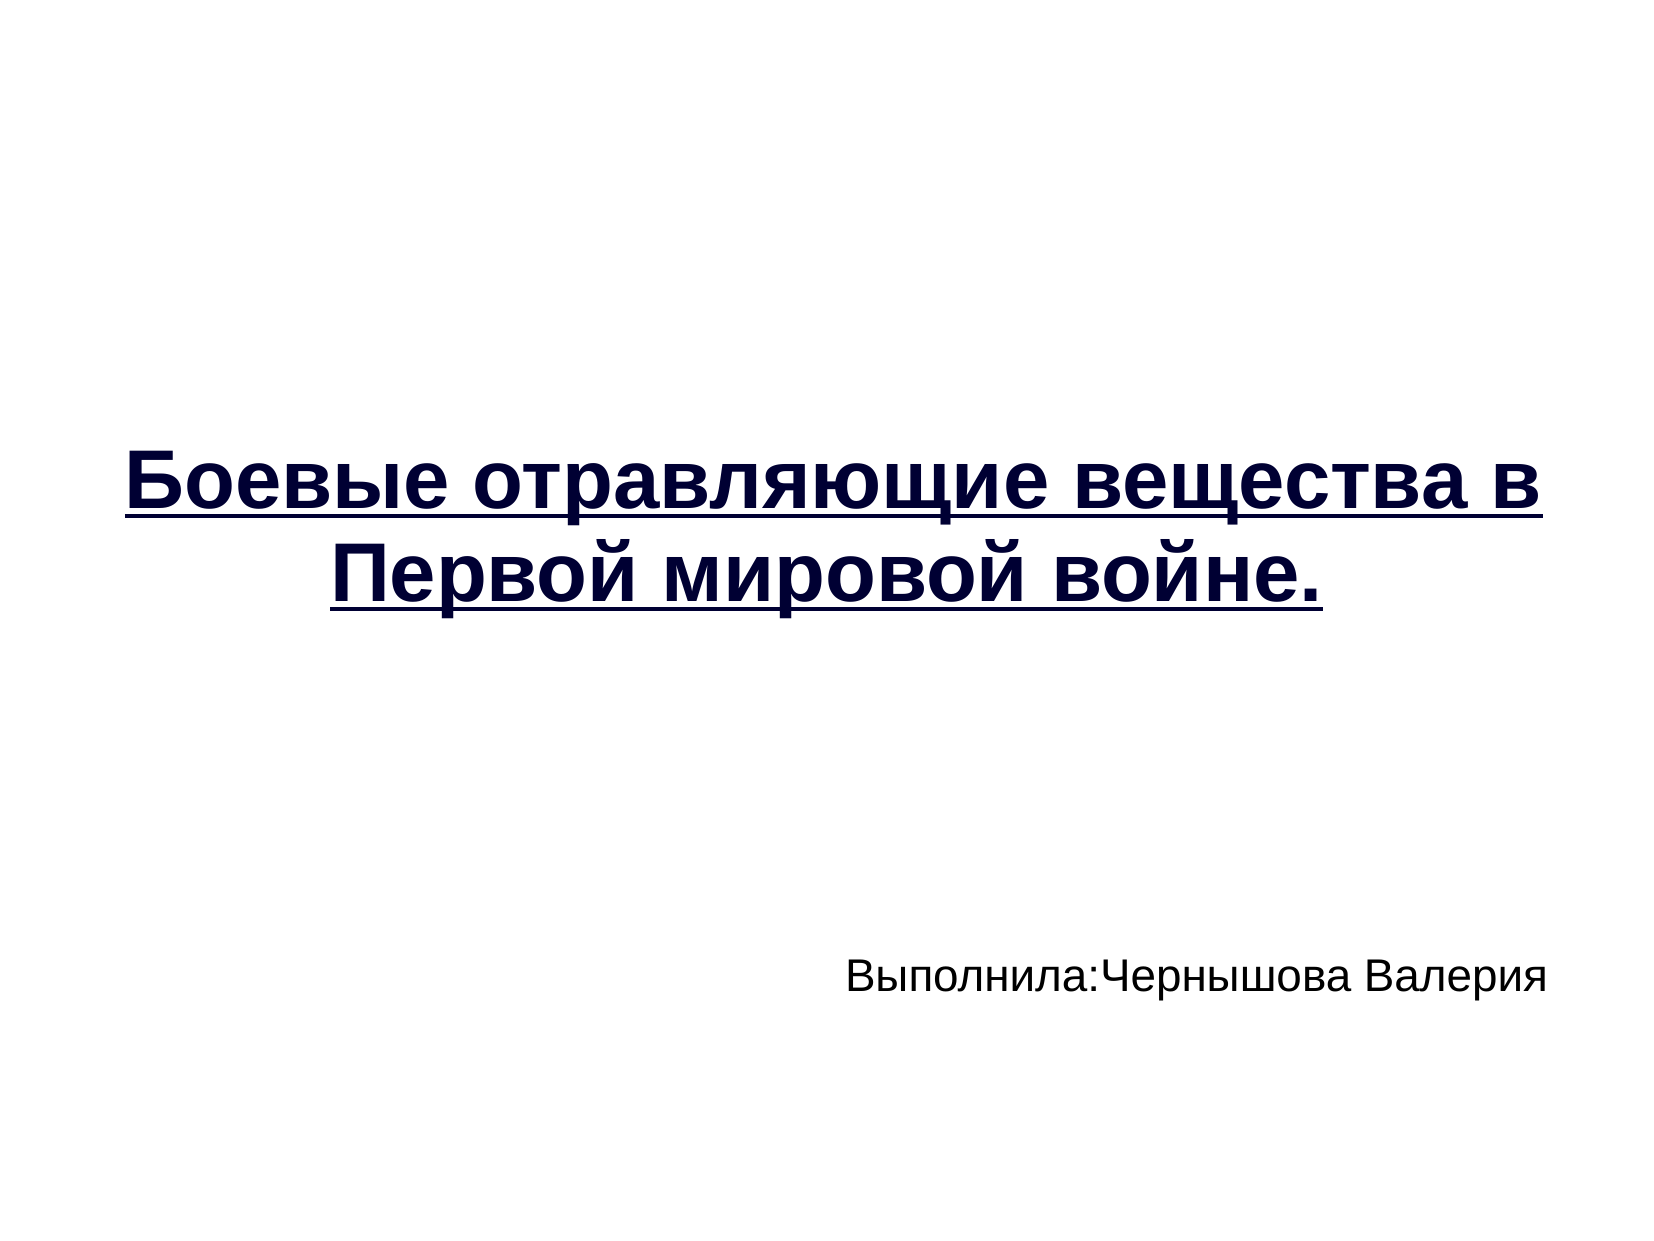

# Боевые отравляющие вещества в Первой мировой войне.
 Выполнила:Чернышова Валерия